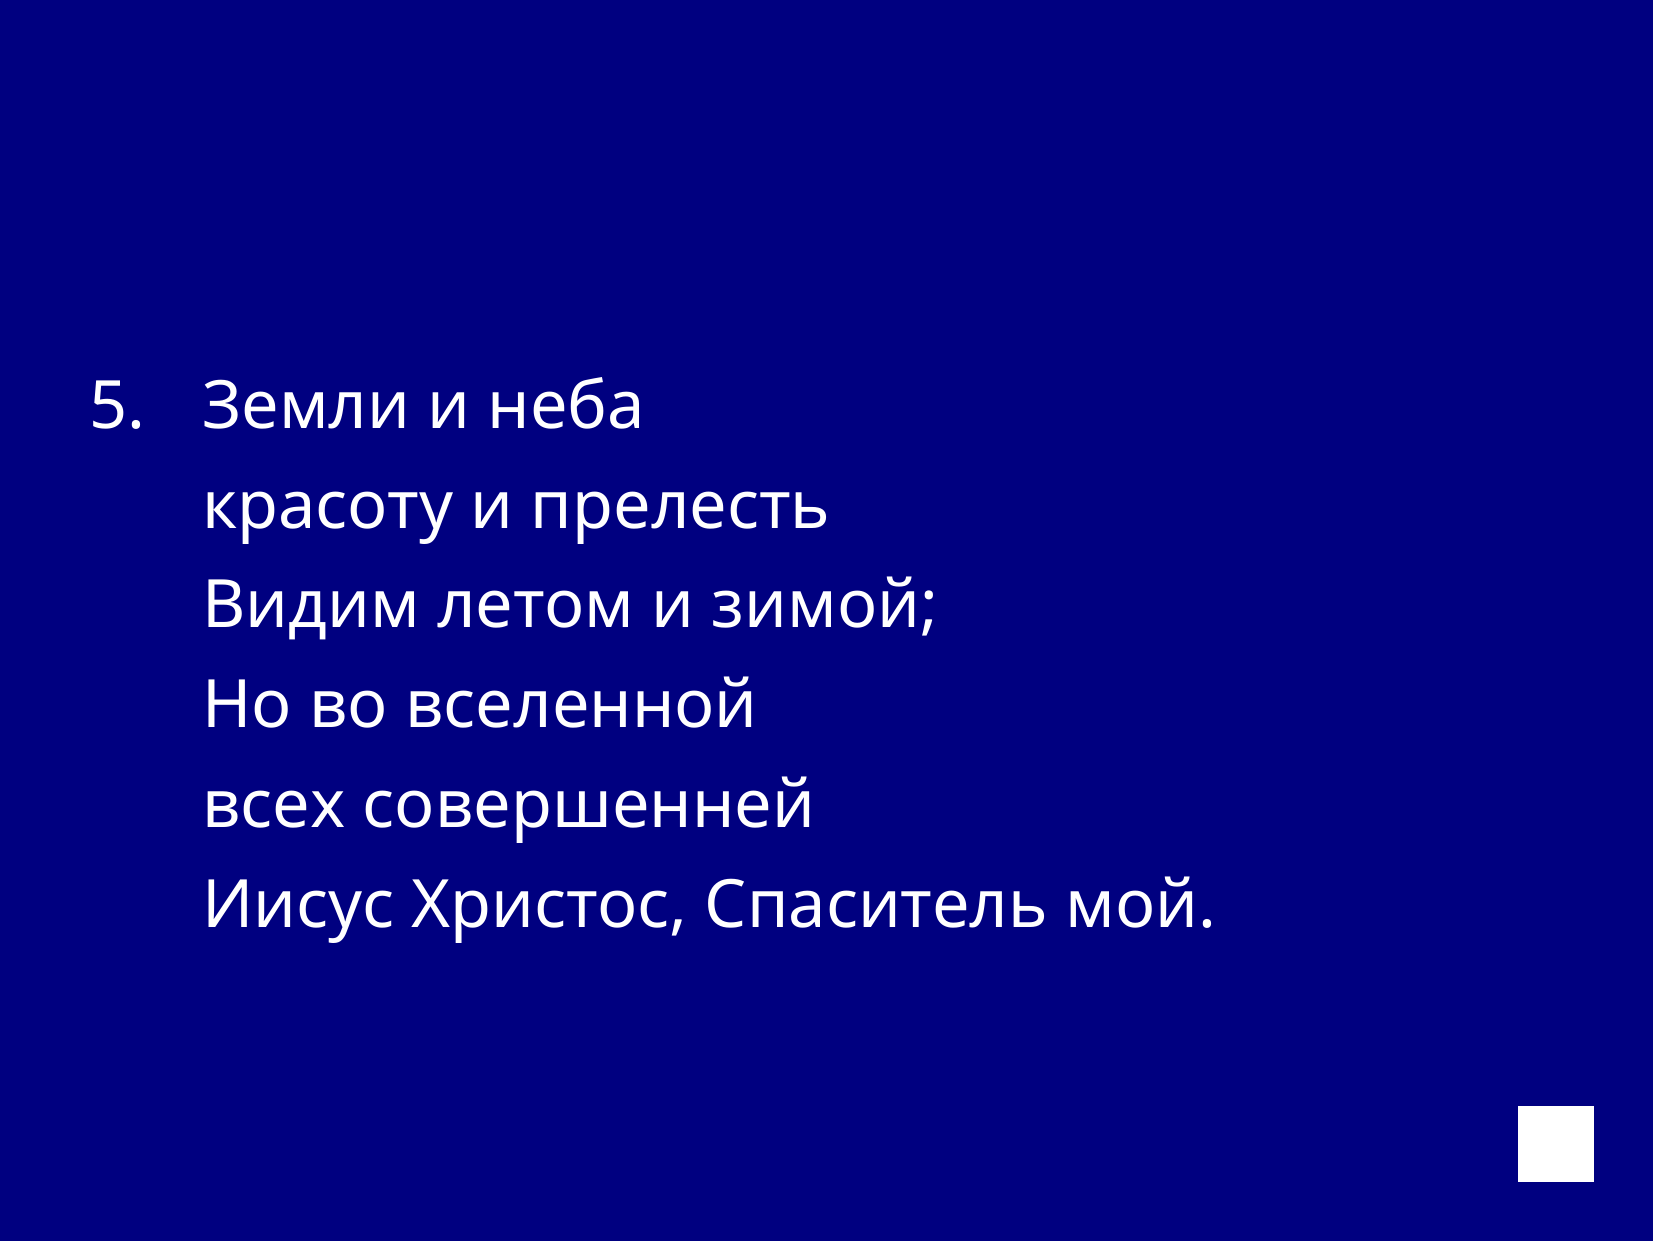

5.	Земли и неба
	красоту и прелесть
	Видим летом и зимой;
	Но во вселенной
	всех совершенней
	Иисус Христос, Спаситель мой.